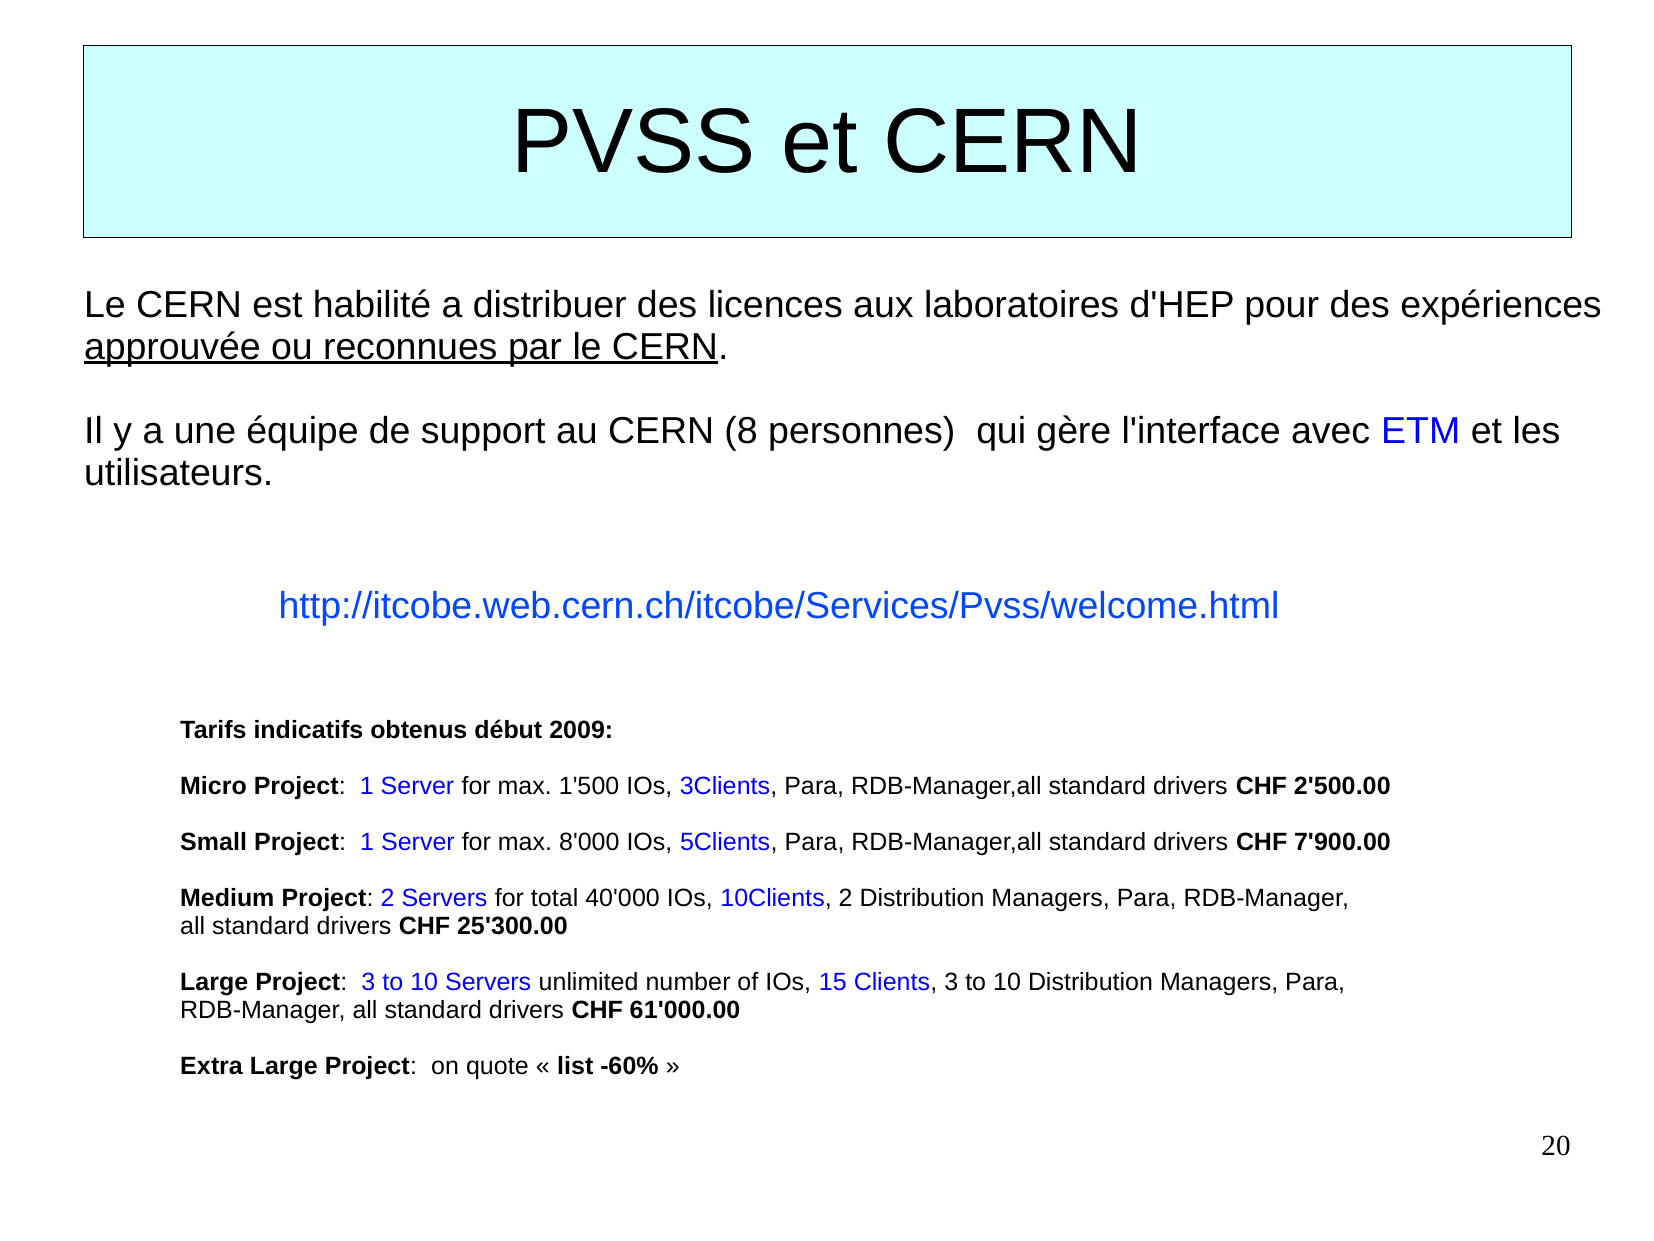

# PVSS et CERN
Le CERN est habilité a distribuer des licences aux laboratoires d'HEP pour des expériences
approuvée ou reconnues par le CERN.
Il y a une équipe de support au CERN (8 personnes) qui gère l'interface avec ETM et les
utilisateurs.
http://itcobe.web.cern.ch/itcobe/Services/Pvss/welcome.html
Tarifs indicatifs obtenus début 2009:
Micro Project: 1 Server for max. 1'500 IOs, 3Clients, Para, RDB-Manager,all standard drivers CHF 2'500.00
Small Project: 1 Server for max. 8'000 IOs, 5Clients, Para, RDB-Manager,all standard drivers CHF 7'900.00
Medium Project: 2 Servers for total 40'000 IOs, 10Clients, 2 Distribution Managers, Para, RDB-Manager,
all standard drivers CHF 25'300.00
Large Project: 3 to 10 Servers unlimited number of IOs, 15 Clients, 3 to 10 Distribution Managers, Para,
RDB-Manager, all standard drivers CHF 61'000.00
Extra Large Project: on quote « list -60% »
20